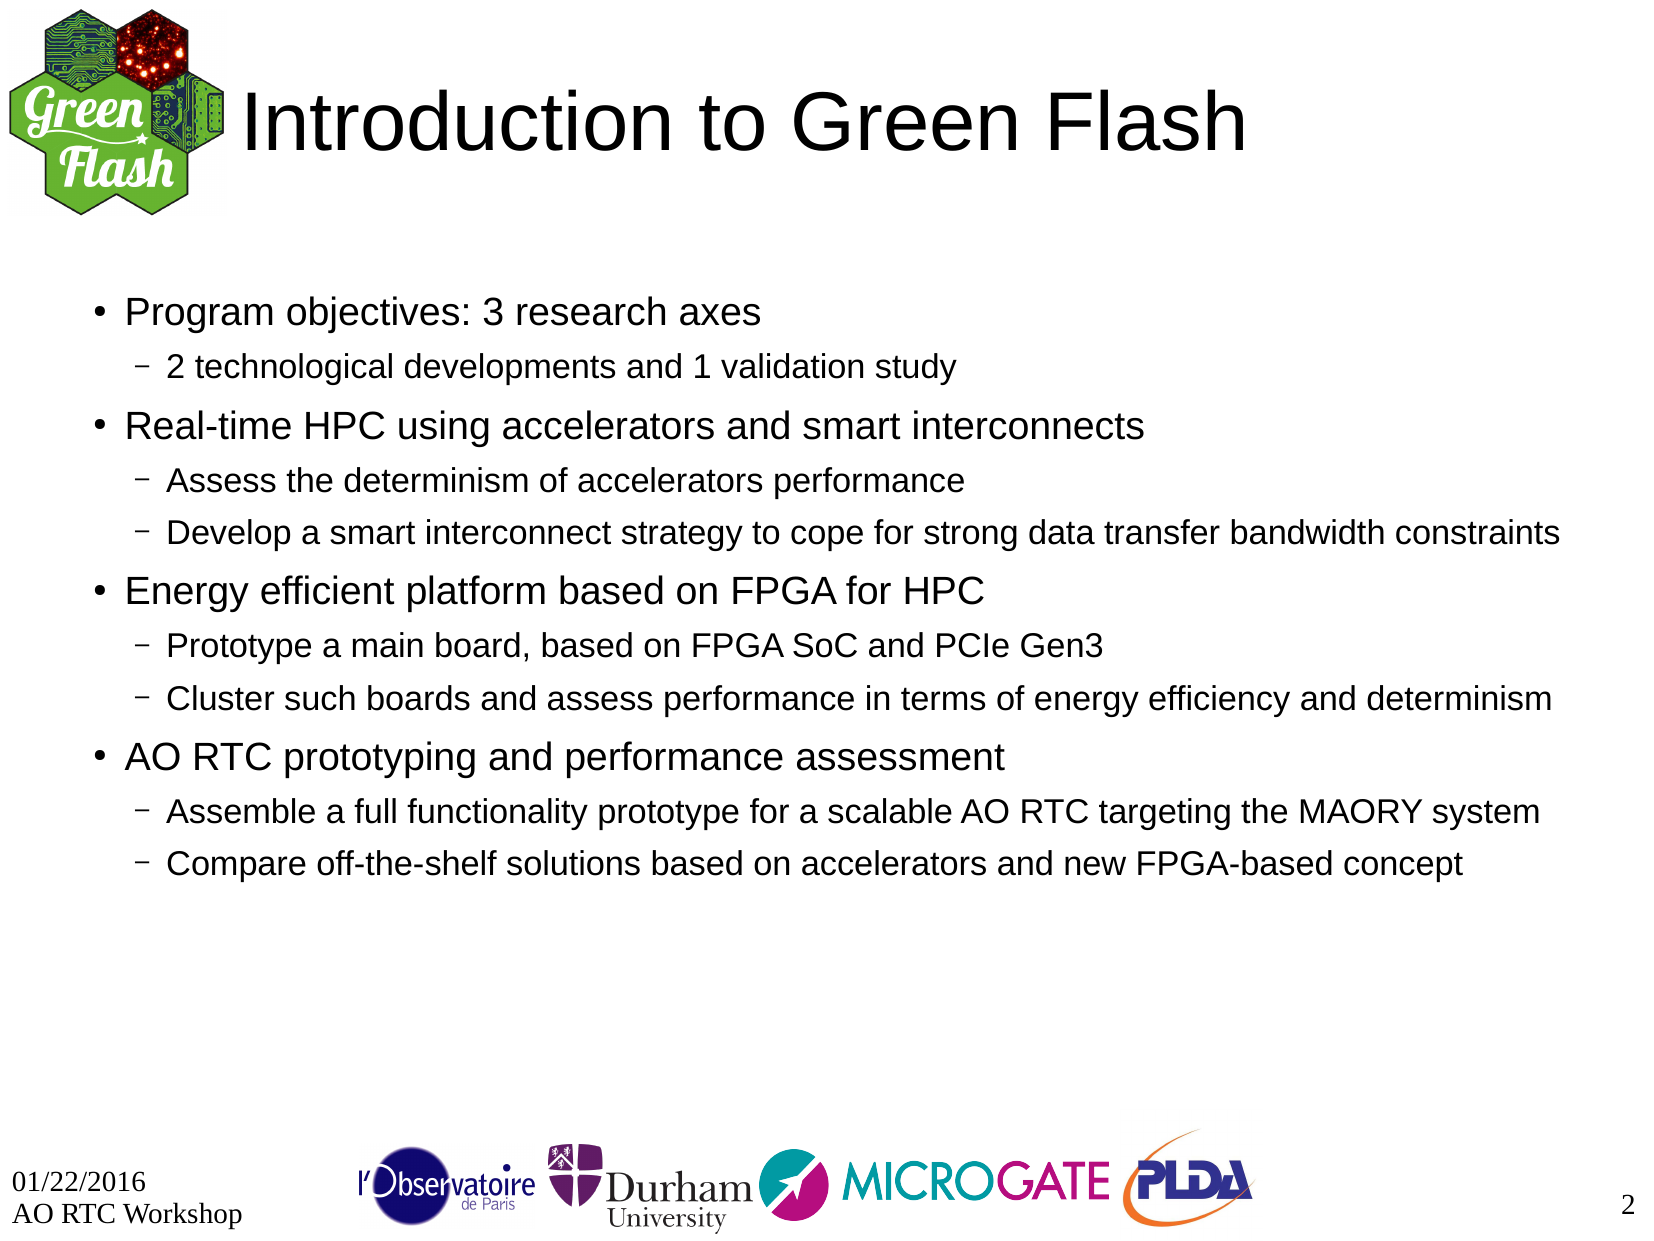

# Introduction to Green Flash
Program objectives: 3 research axes
2 technological developments and 1 validation study
Real-time HPC using accelerators and smart interconnects
Assess the determinism of accelerators performance
Develop a smart interconnect strategy to cope for strong data transfer bandwidth constraints
Energy efficient platform based on FPGA for HPC
Prototype a main board, based on FPGA SoC and PCIe Gen3
Cluster such boards and assess performance in terms of energy efficiency and determinism
AO RTC prototyping and performance assessment
Assemble a full functionality prototype for a scalable AO RTC targeting the MAORY system
Compare off-the-shelf solutions based on accelerators and new FPGA-based concept
01/22/2016
2